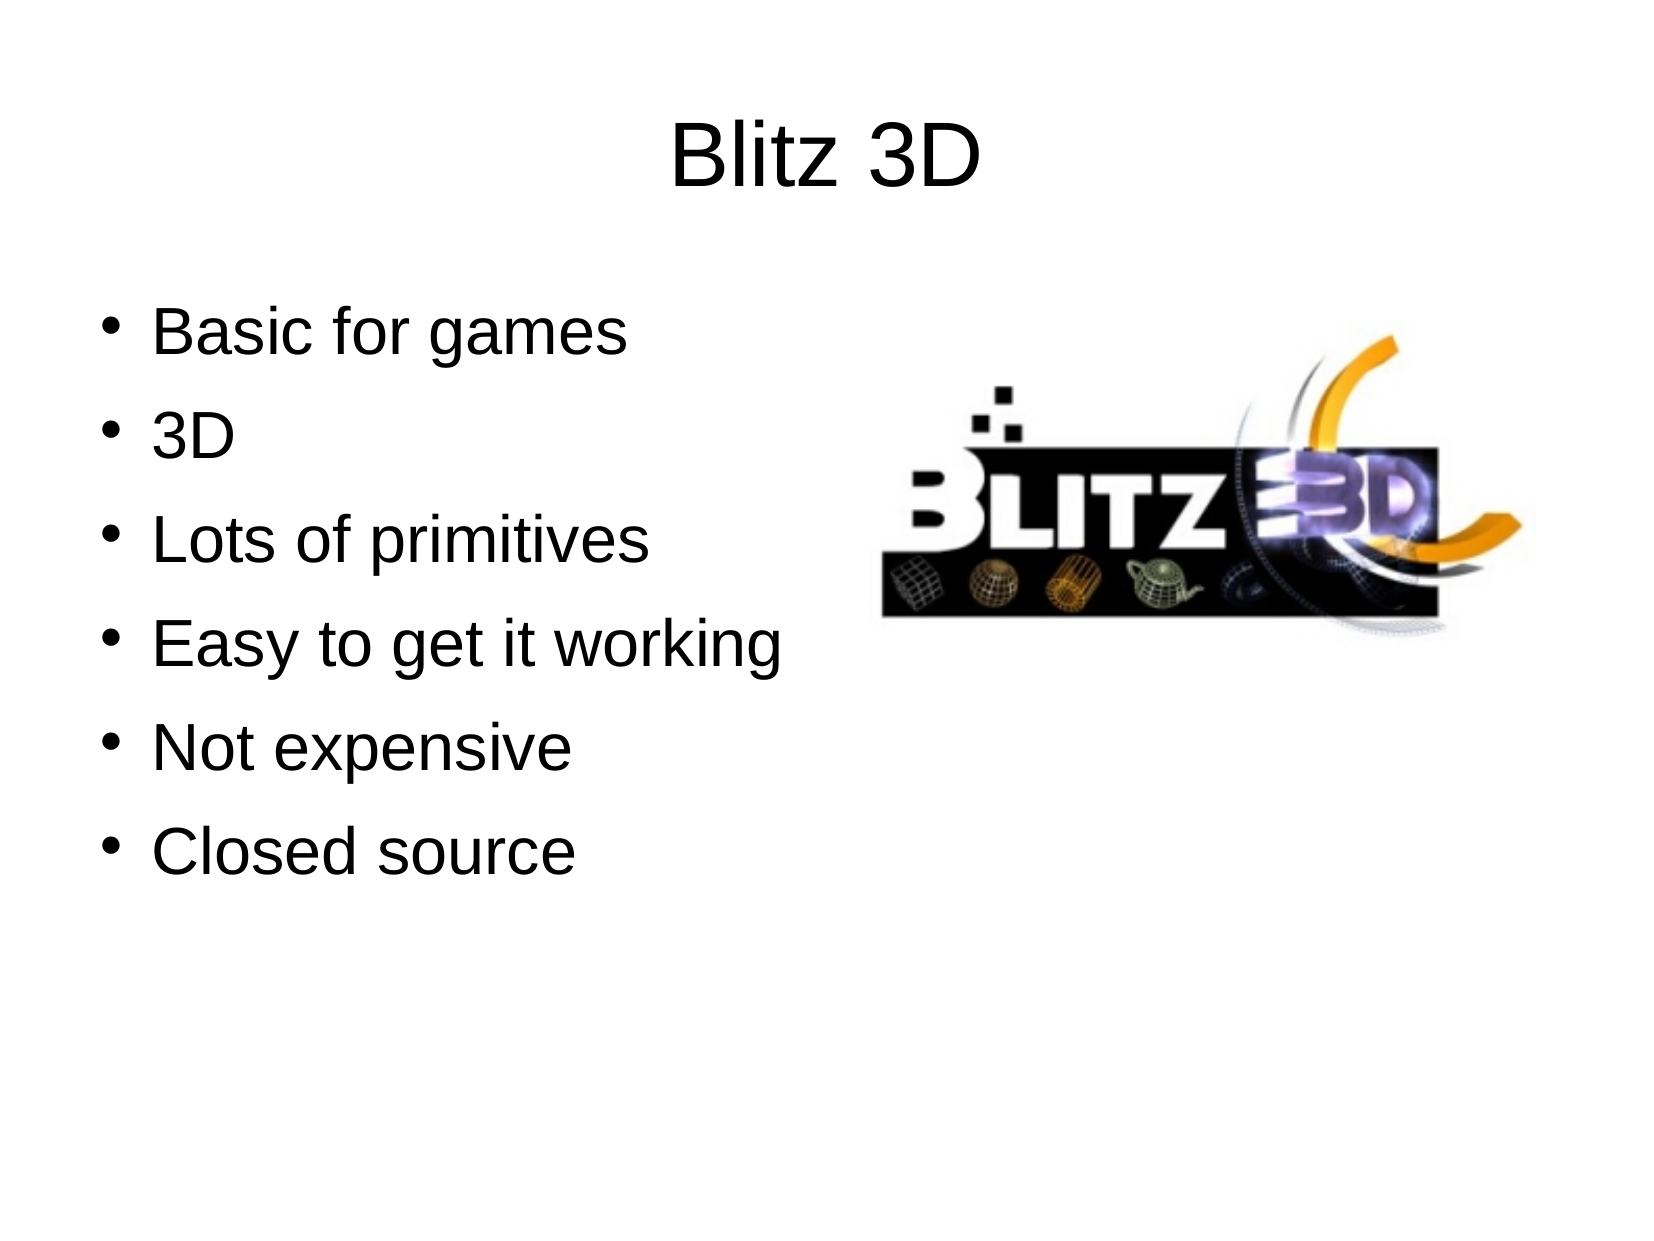

# Blitz 3D
Basic for games
3D
Lots of primitives
Easy to get it working
Not expensive
Closed source